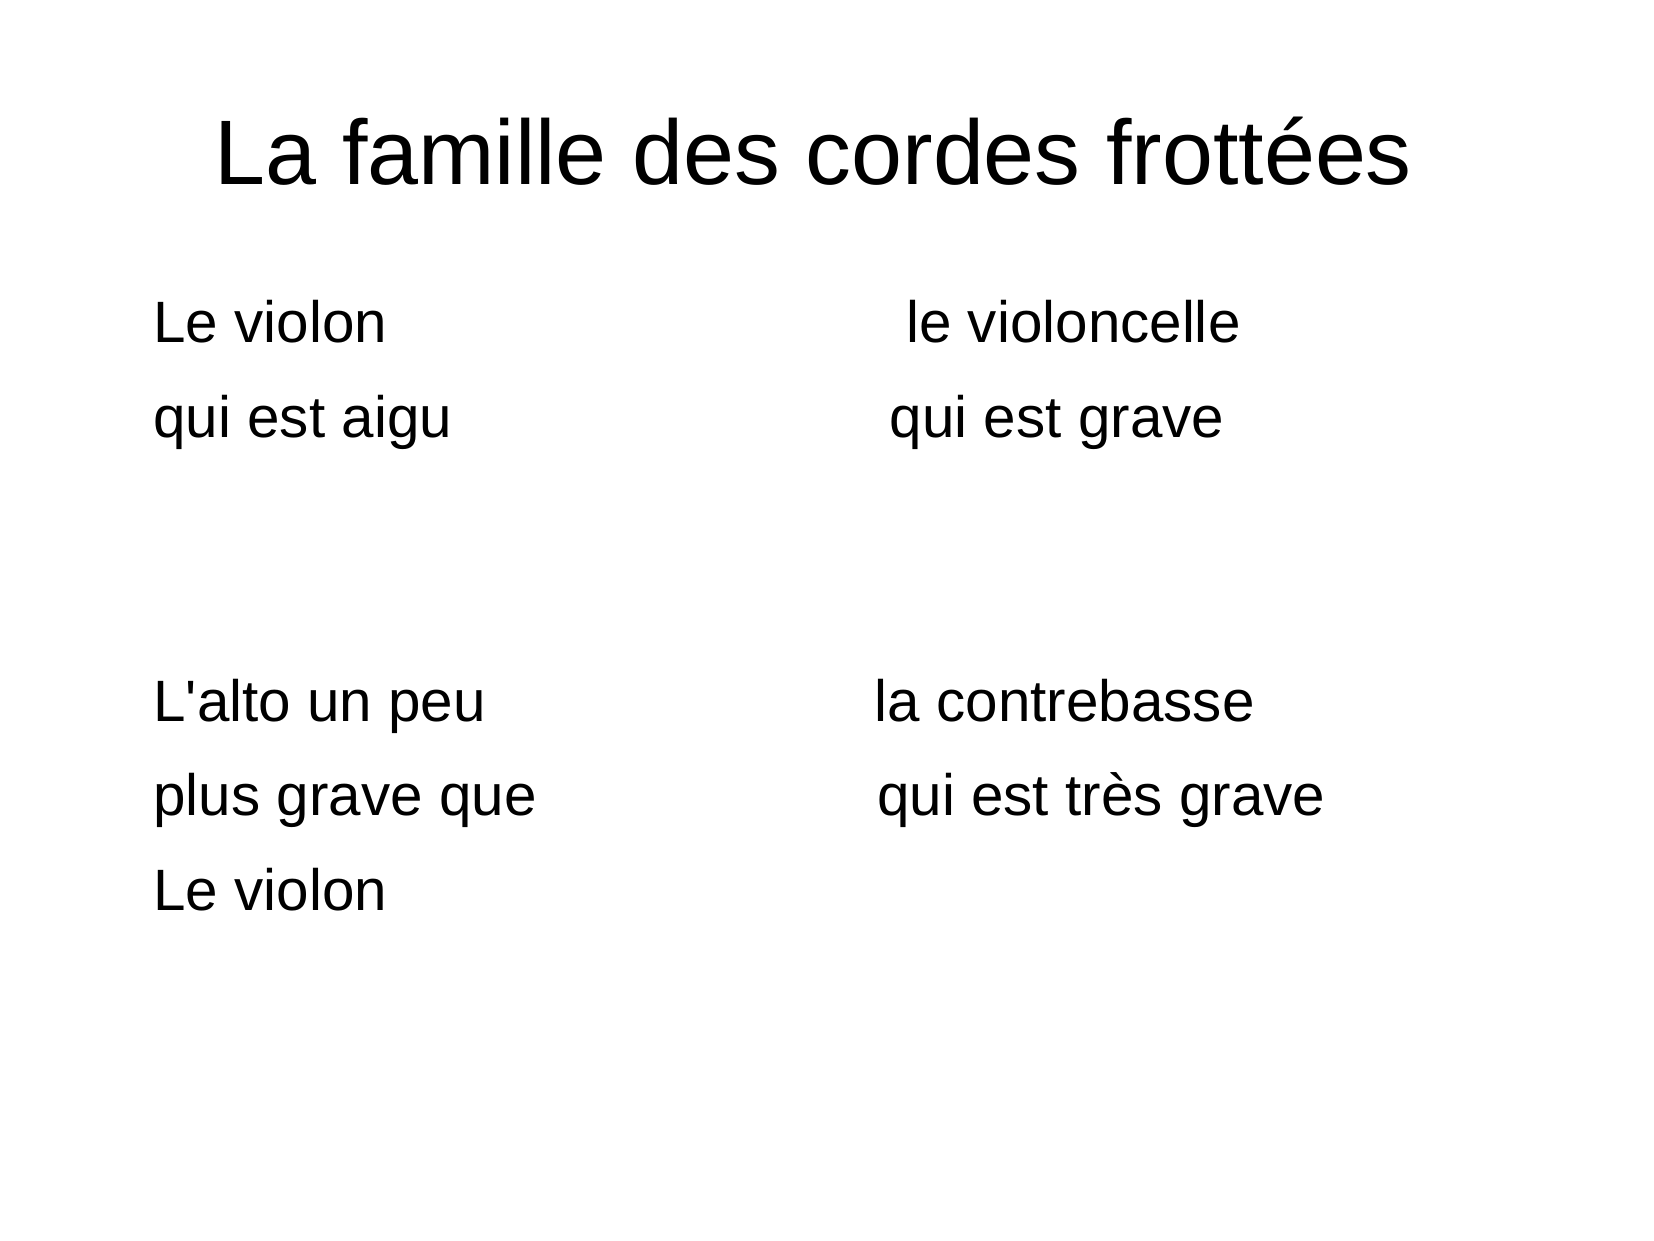

# La famille des cordes frottées
Le violon le violoncelle
qui est aigu qui est grave
L'alto un peu la contrebasse
plus grave que qui est très grave
Le violon